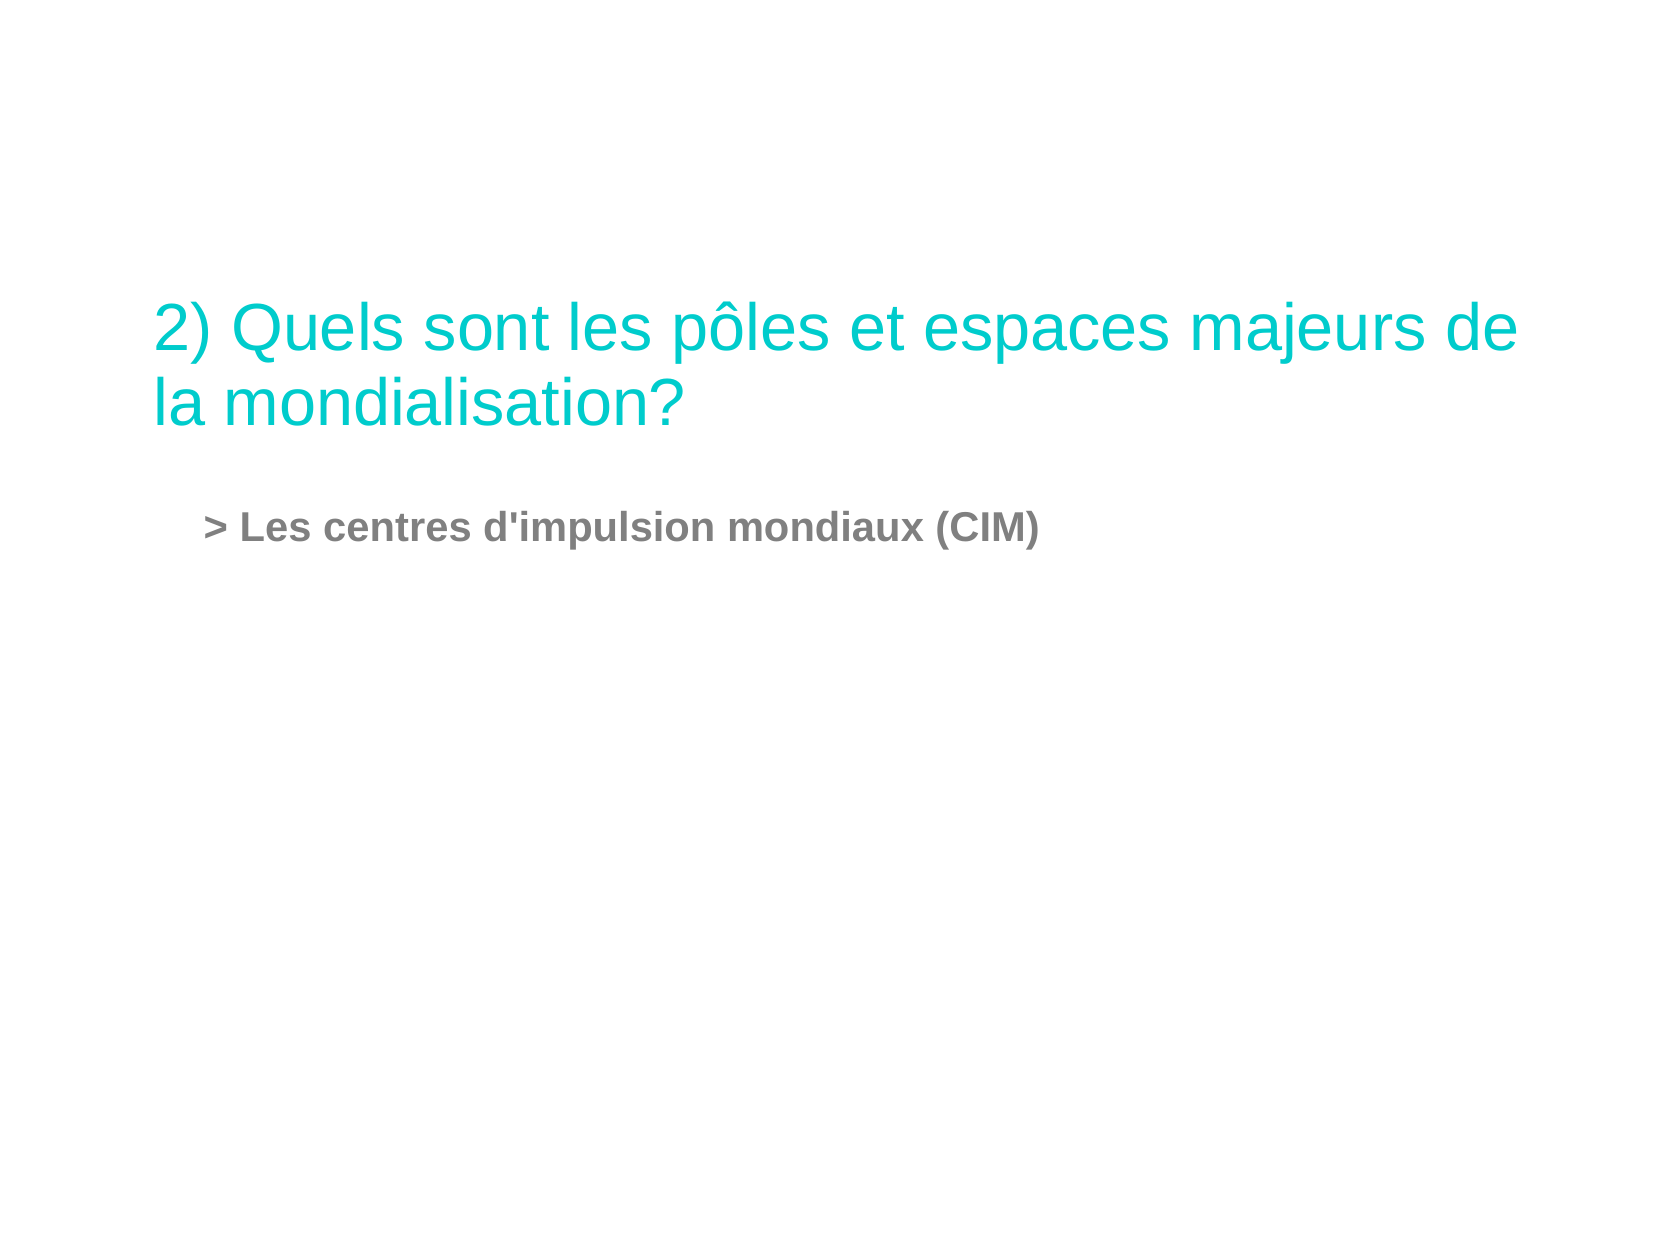

# 2) Quels sont les pôles et espaces majeurs de la mondialisation?
> Les centres d'impulsion mondiaux (CIM)